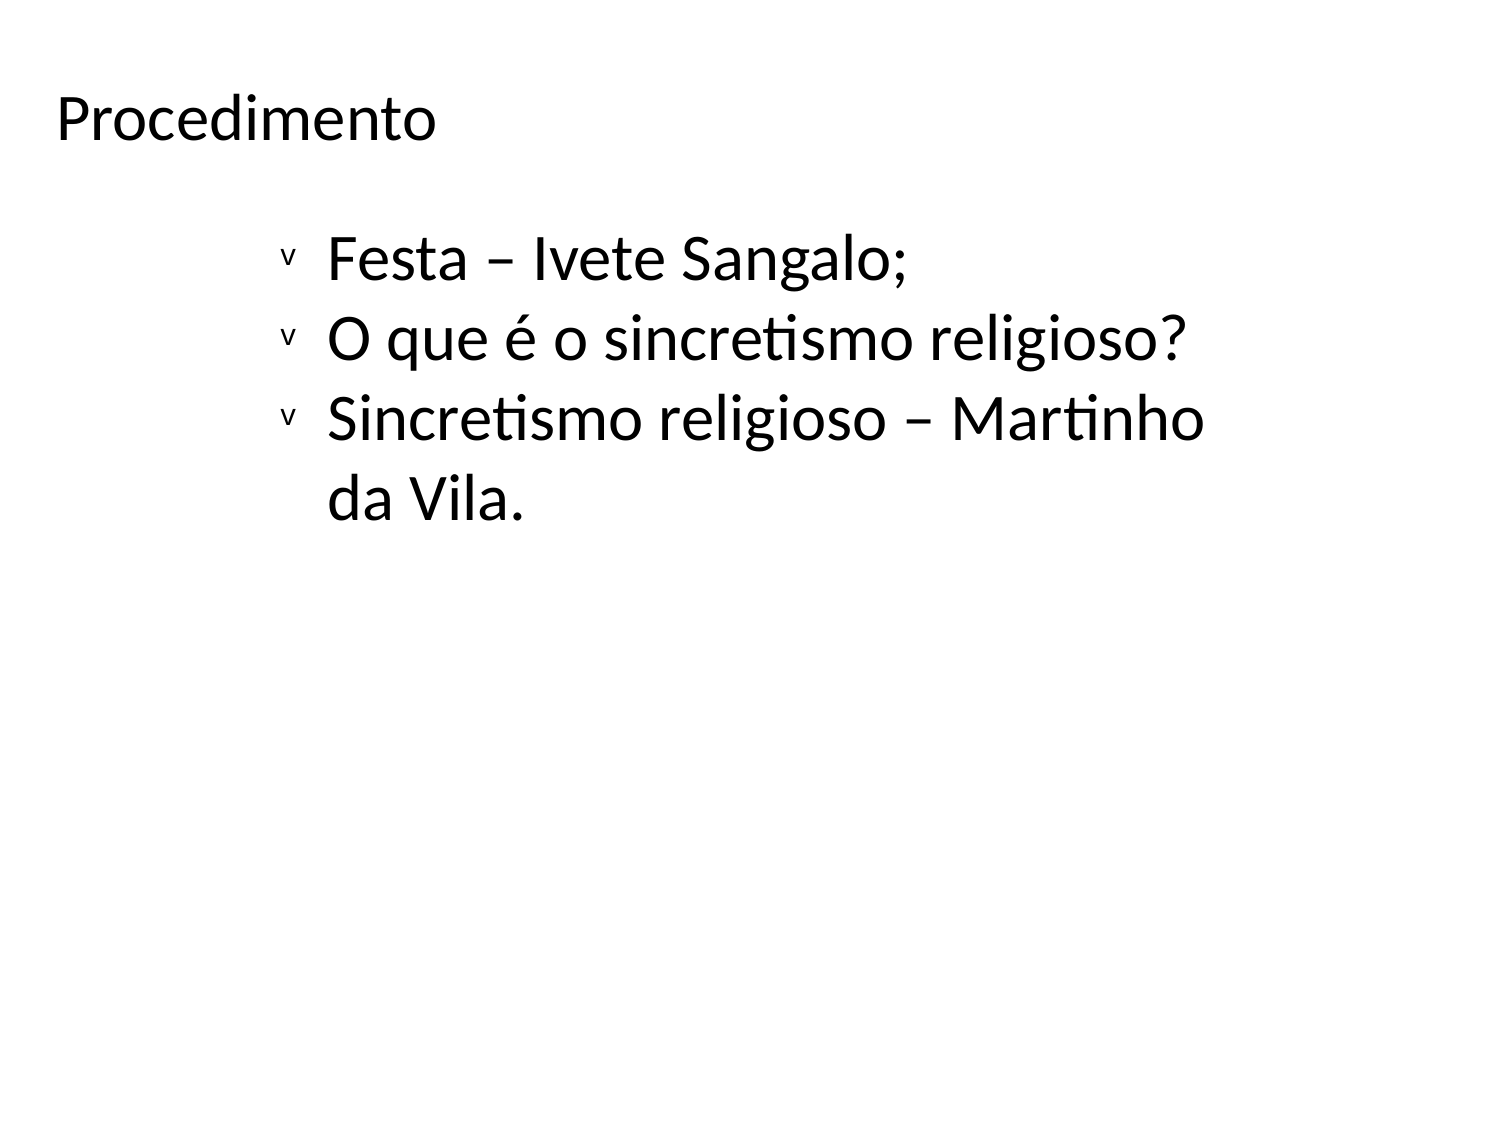

Procedimento
Festa – Ivete Sangalo;
O que é o sincretismo religioso?
Sincretismo religioso – Martinho da Vila.